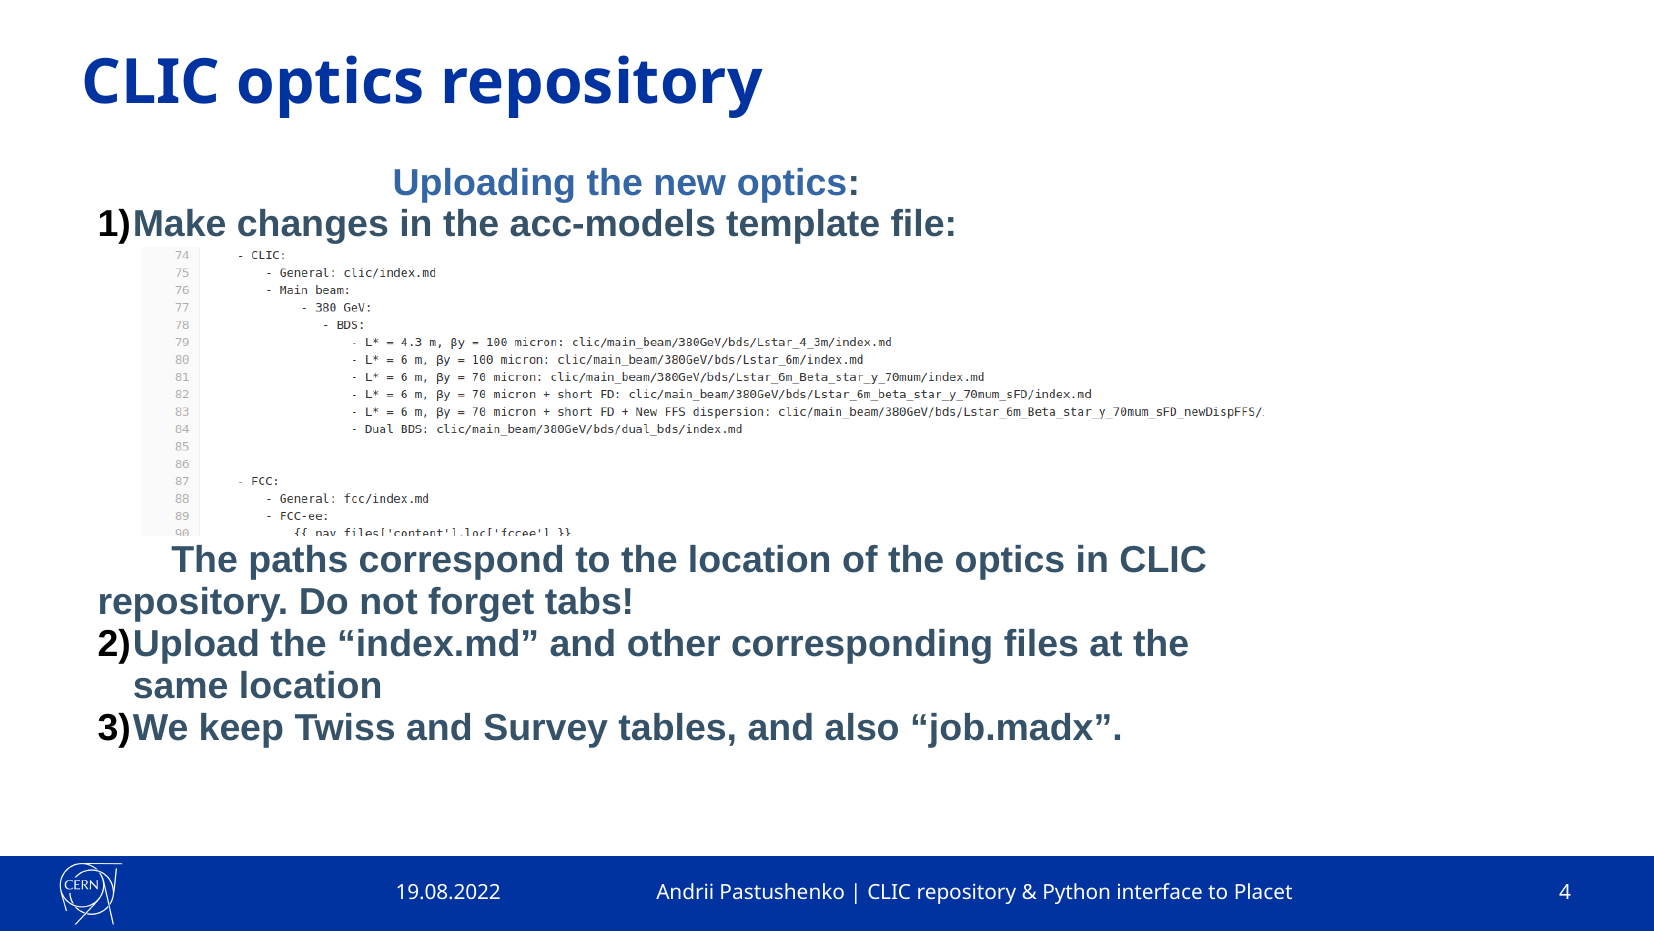

# CLIC optics repository
				Uploading the new optics:
Make changes in the acc-models template file:
	The paths correspond to the location of the optics in CLIC repository. Do not forget tabs!
Upload the “index.md” and other corresponding files at the same location
We keep Twiss and Survey tables, and also “job.madx”.
19.08.2022
Andrii Pastushenko | CLIC repository & Python interface to Placet
4